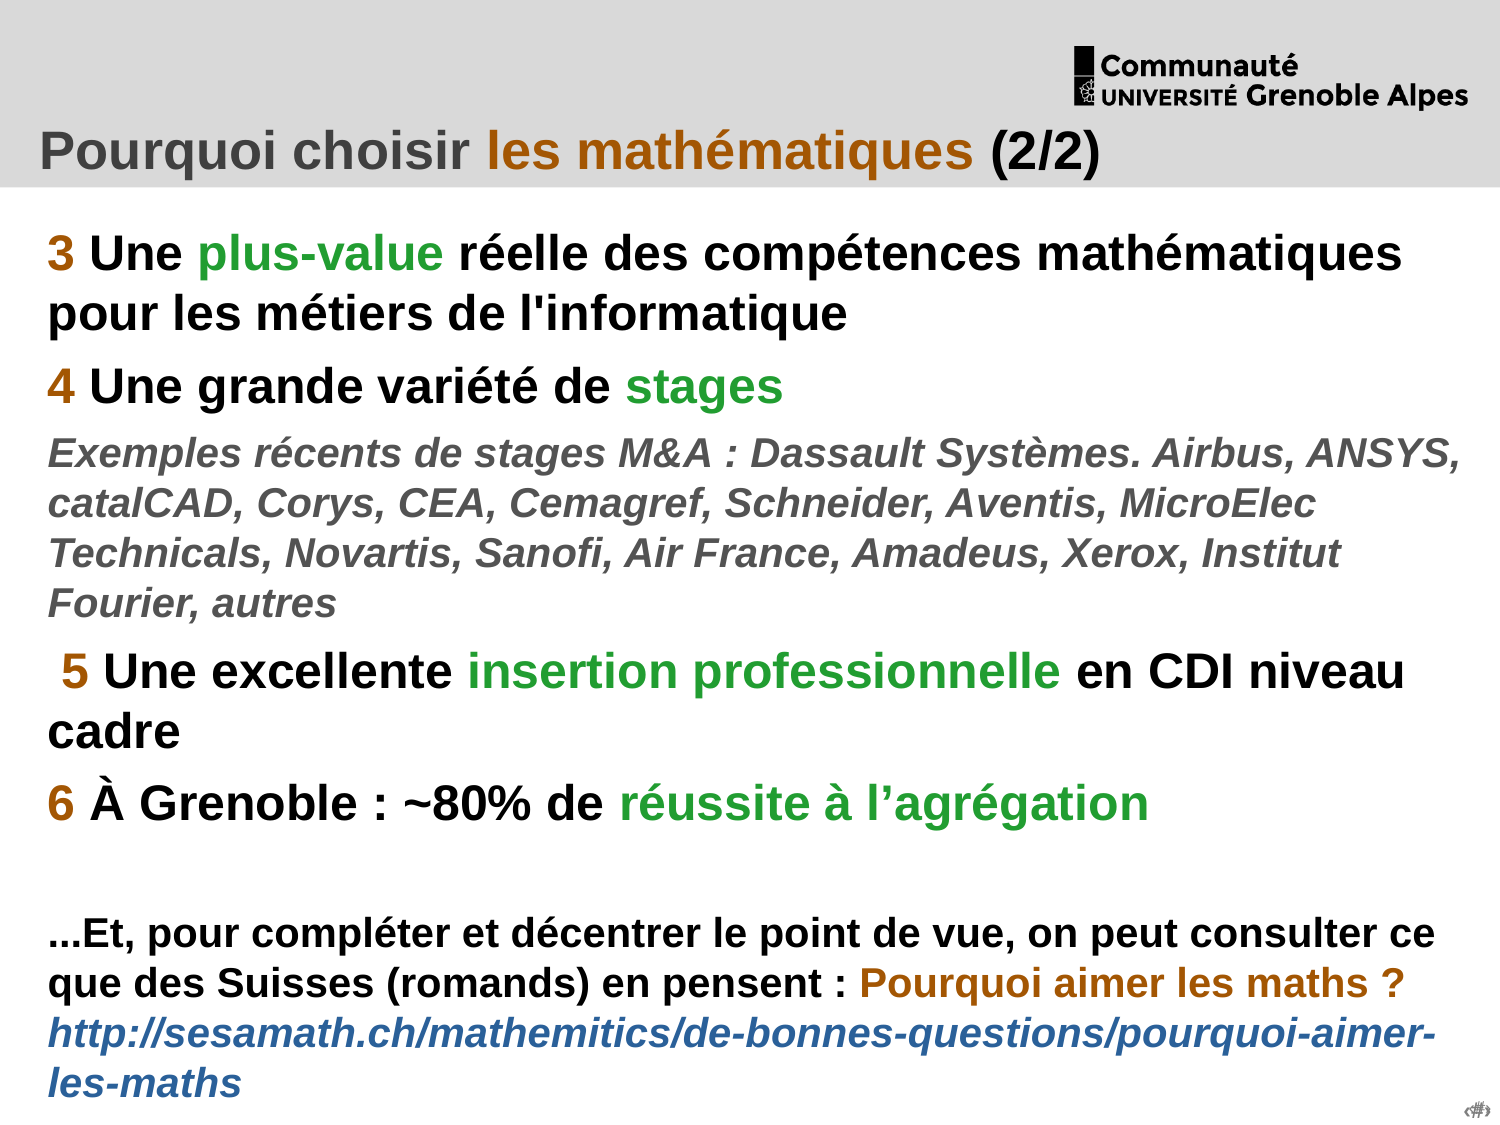

# Pourquoi choisir les mathématiques (2/2)
3 Une plus-value réelle des compétences mathématiques pour les métiers de l'informatique
4 Une grande variété de stages
Exemples récents de stages M&A : Dassault Systèmes. Airbus, ANSYS, catalCAD, Corys, CEA, Cemagref, Schneider, Aventis, MicroElec Technicals, Novartis, Sanofi, Air France, Amadeus, Xerox, Institut Fourier, autres
 5 Une excellente insertion professionnelle en CDI niveau cadre
6 À Grenoble : ~80% de réussite à l’agrégation
...Et, pour compléter et décentrer le point de vue, on peut consulter ce que des Suisses (romands) en pensent : Pourquoi aimer les maths ? http://sesamath.ch/mathemitics/de-bonnes-questions/pourquoi-aimer-les-maths